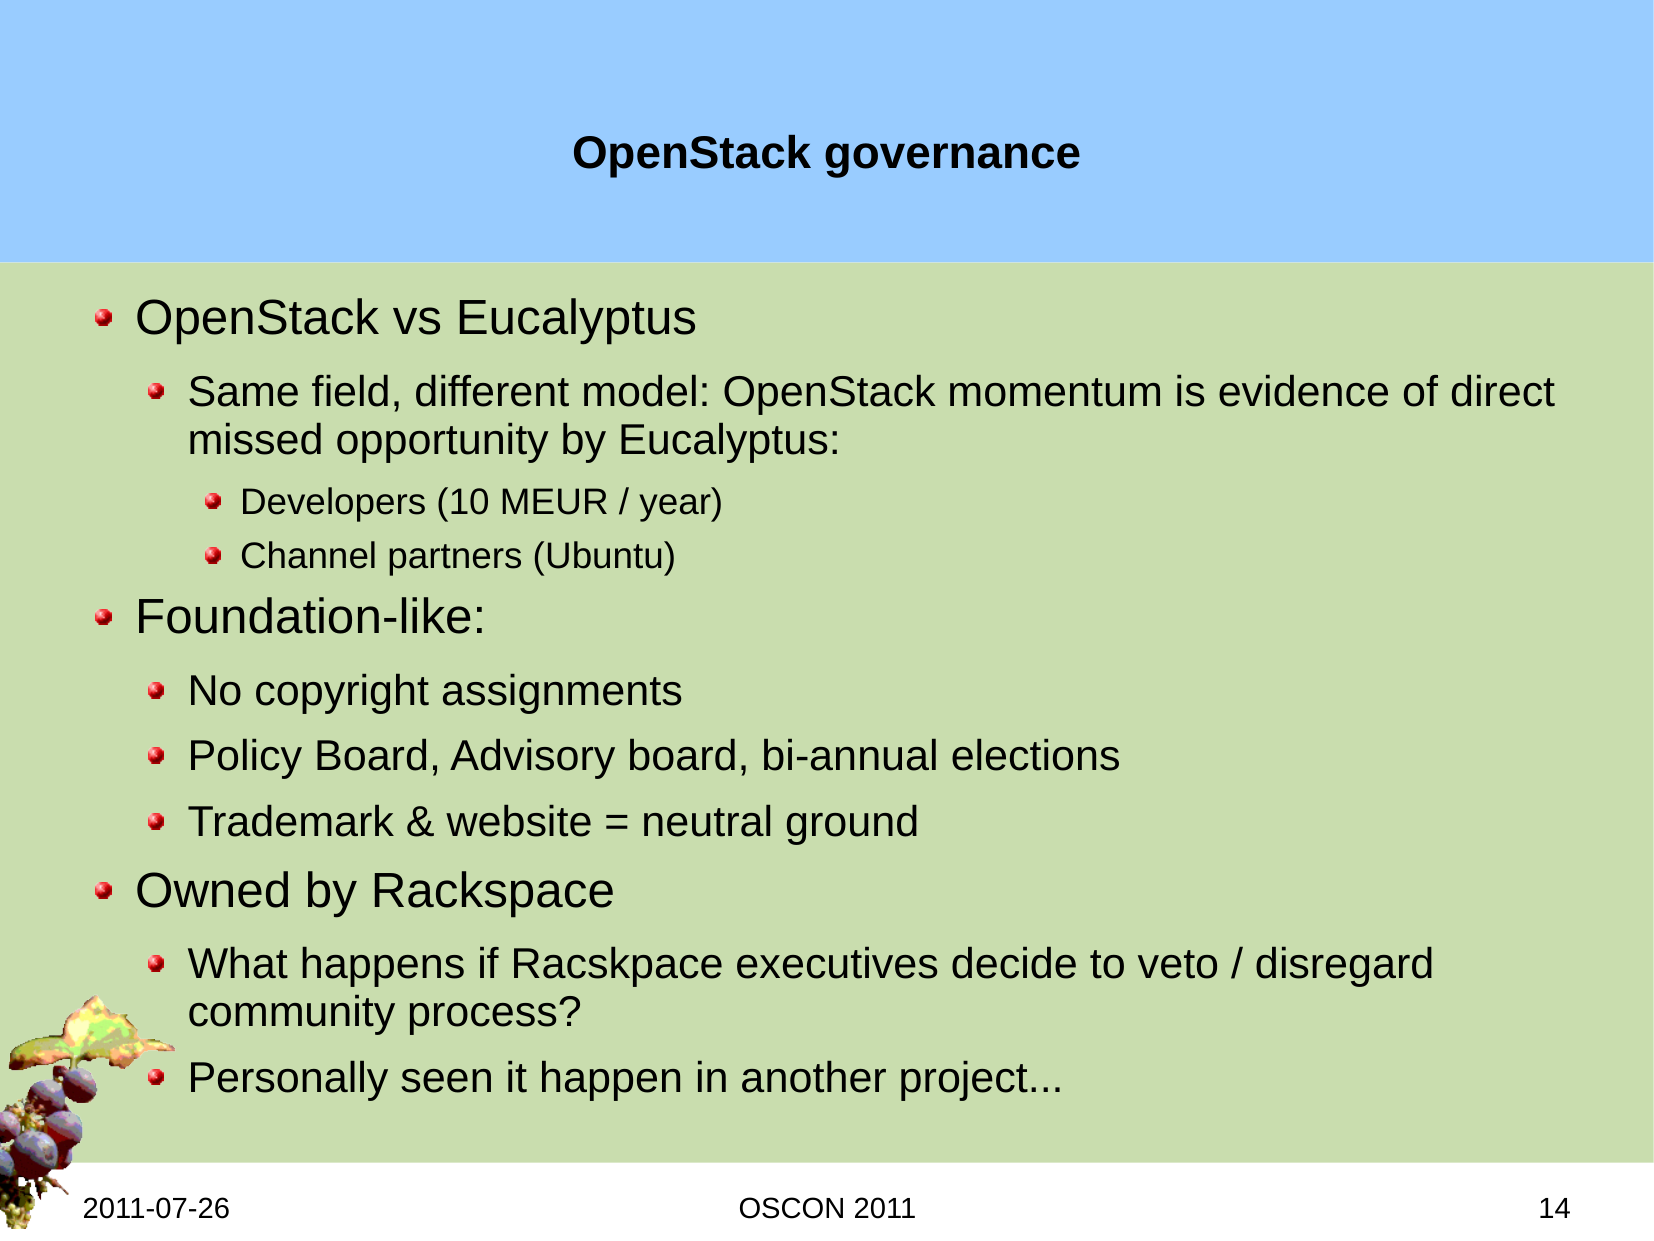

# OpenStack governance
OpenStack vs Eucalyptus
Same field, different model: OpenStack momentum is evidence of direct missed opportunity by Eucalyptus:
Developers (10 MEUR / year)
Channel partners (Ubuntu)
Foundation-like:
No copyright assignments
Policy Board, Advisory board, bi-annual elections
Trademark & website = neutral ground
Owned by Rackspace
What happens if Racskpace executives decide to veto / disregard community process?
Personally seen it happen in another project...
2011-07-26
OSCON 2011
14